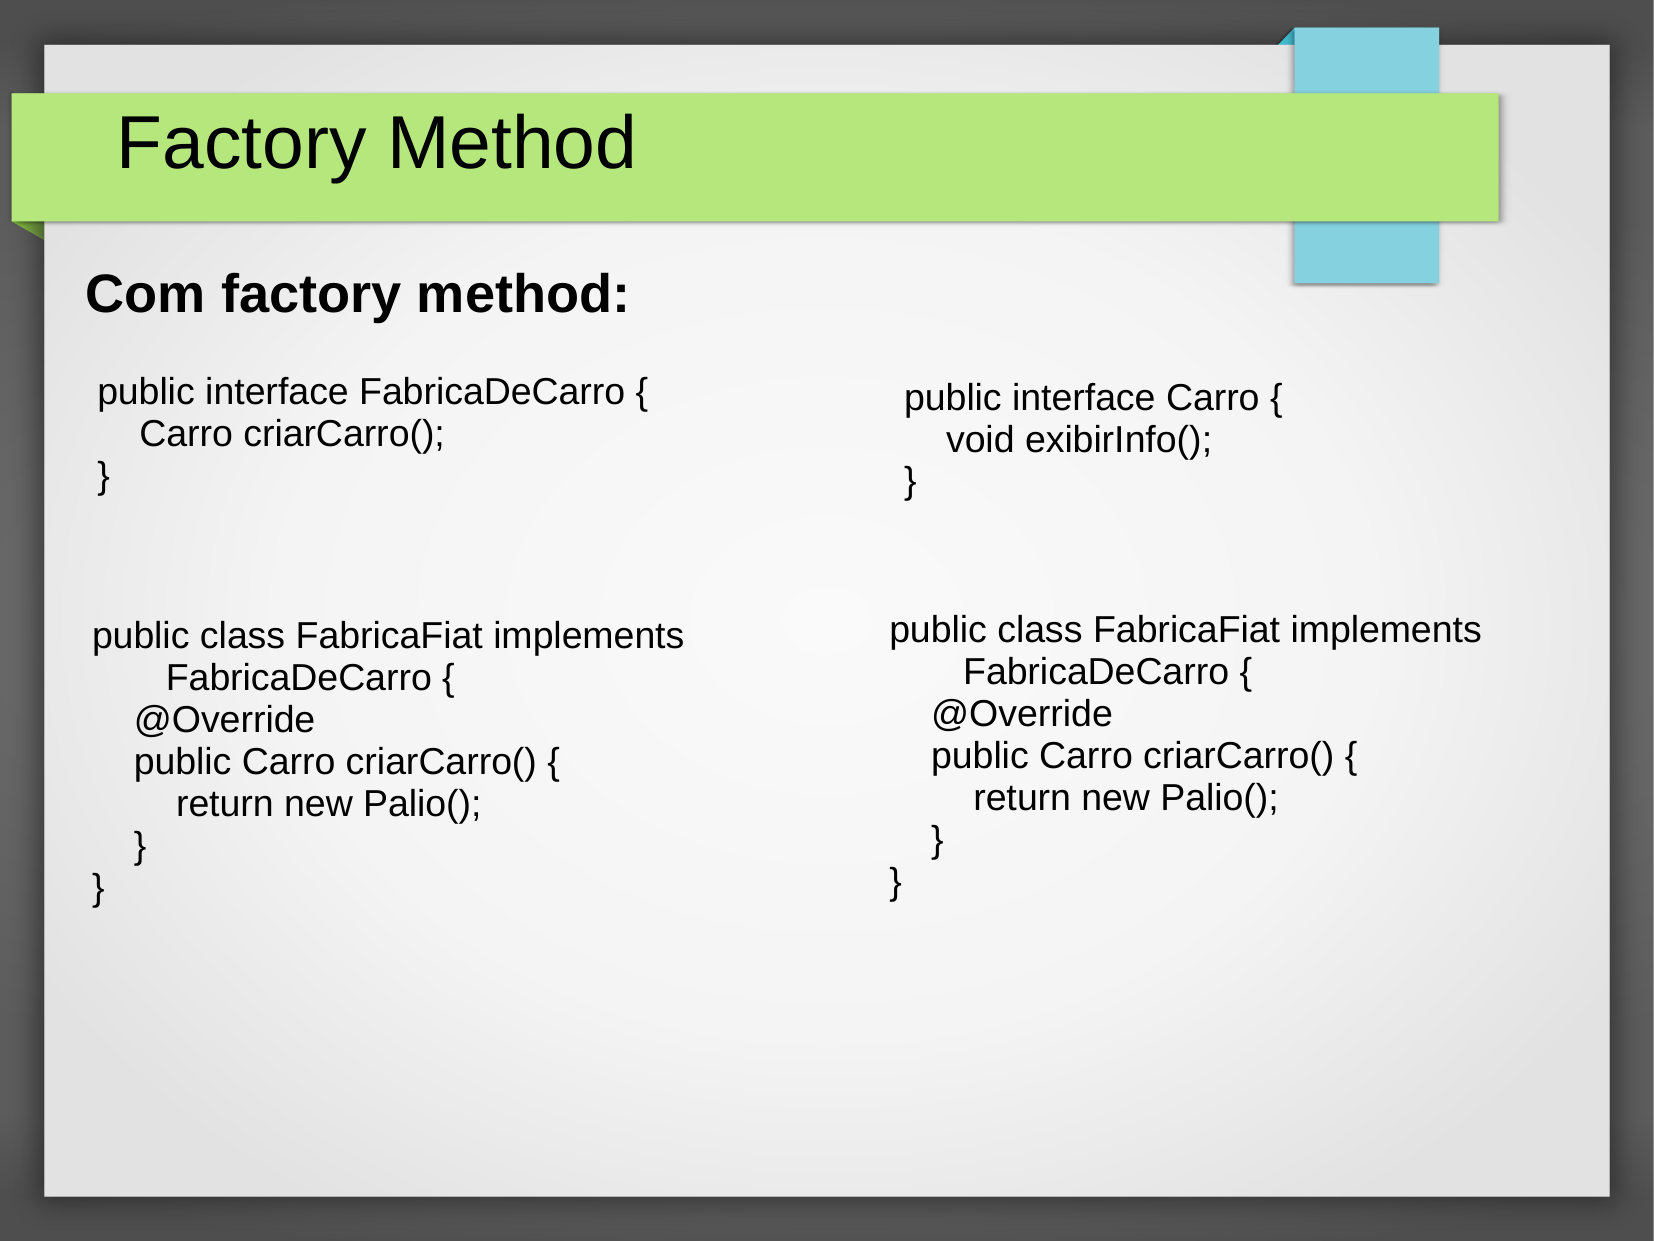

# Factory Method
Com factory method:
public interface FabricaDeCarro {
 Carro criarCarro();
}
public interface Carro {
 void exibirInfo();
}
public class FabricaFiat implements
	FabricaDeCarro {
 @Override
 public Carro criarCarro() {
 return new Palio();
 }
}
public class FabricaFiat implements
	FabricaDeCarro {
 @Override
 public Carro criarCarro() {
 return new Palio();
 }
}